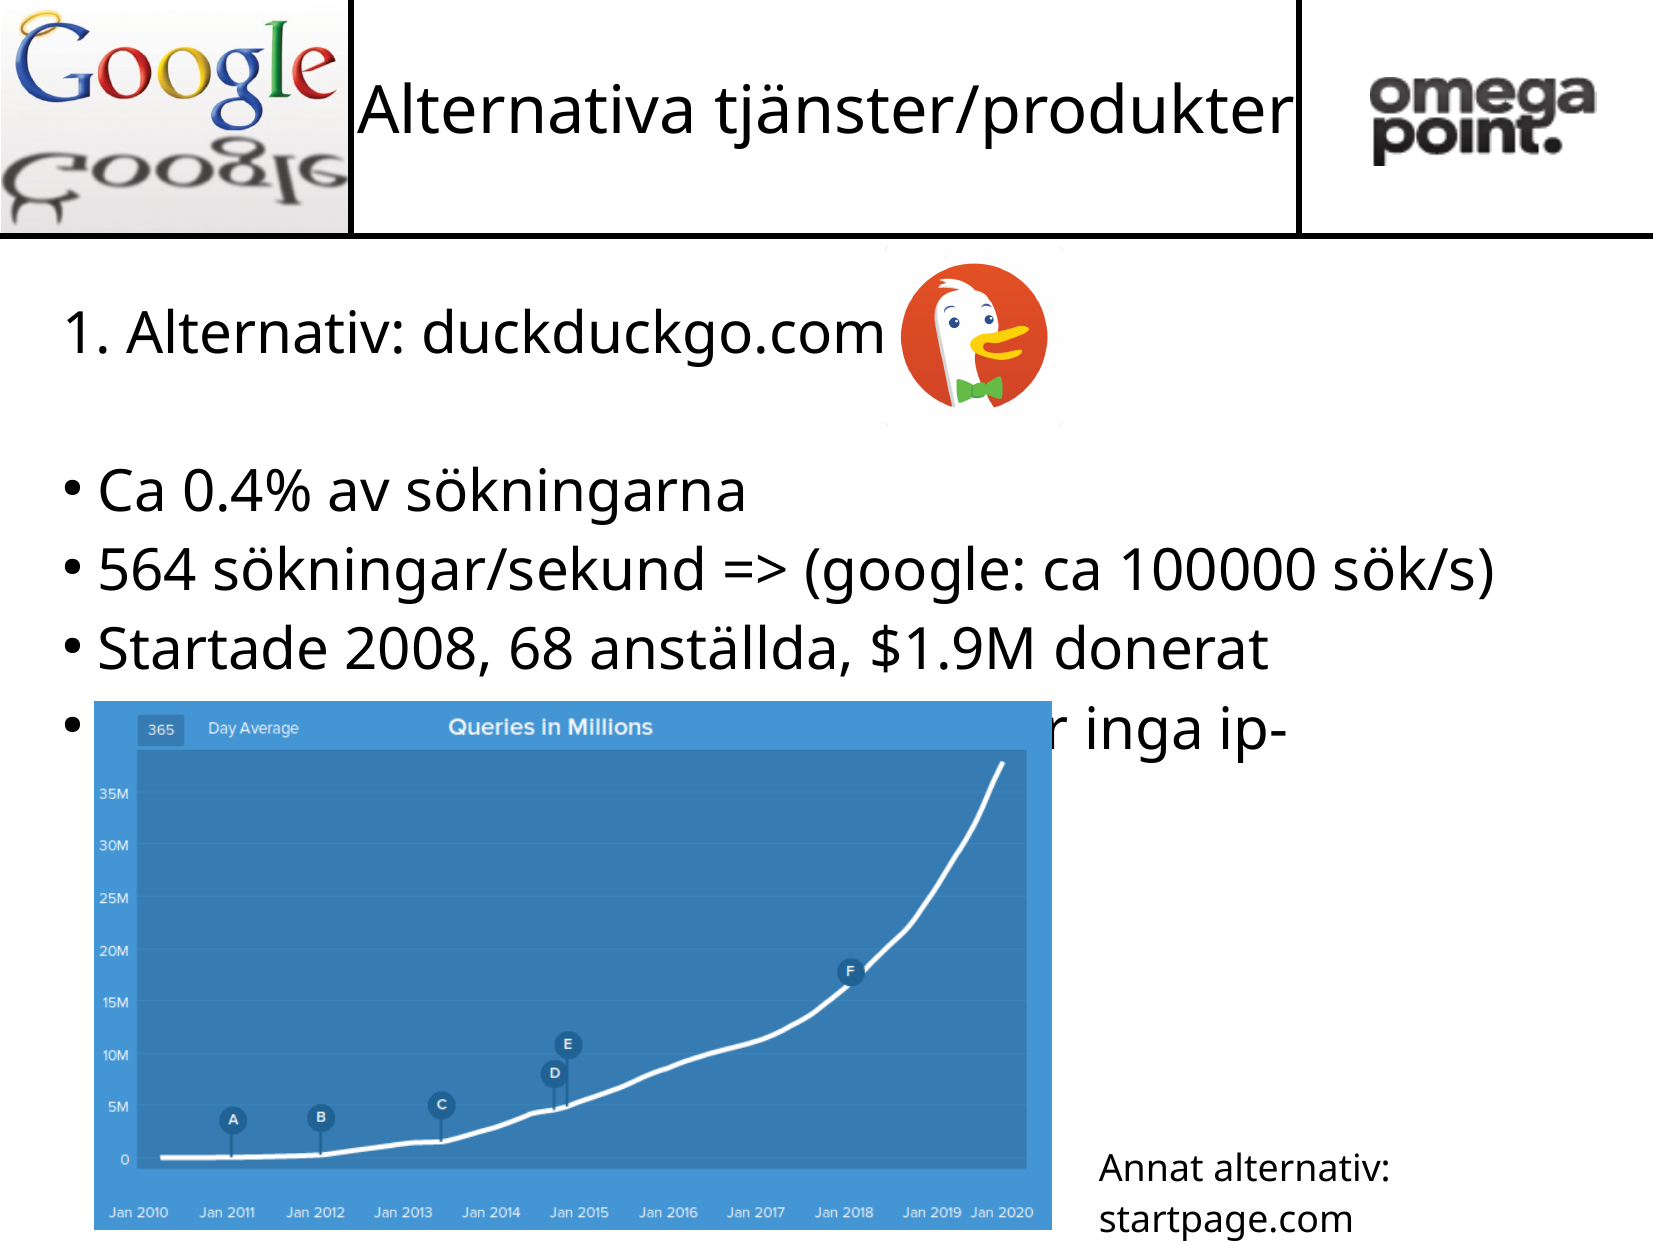

Alternativa tjänster/produkter
1. Alternativ: duckduckgo.com
Ca 0.4% av sökningarna
564 sökningar/sekund => (google: ca 100000 sök/s)
Startade 2008, 68 anställda, $1.9M donerat
Sätter inga cookies (default), loggar inga ip-nummer, ...
Annat alternativ:
startpage.com